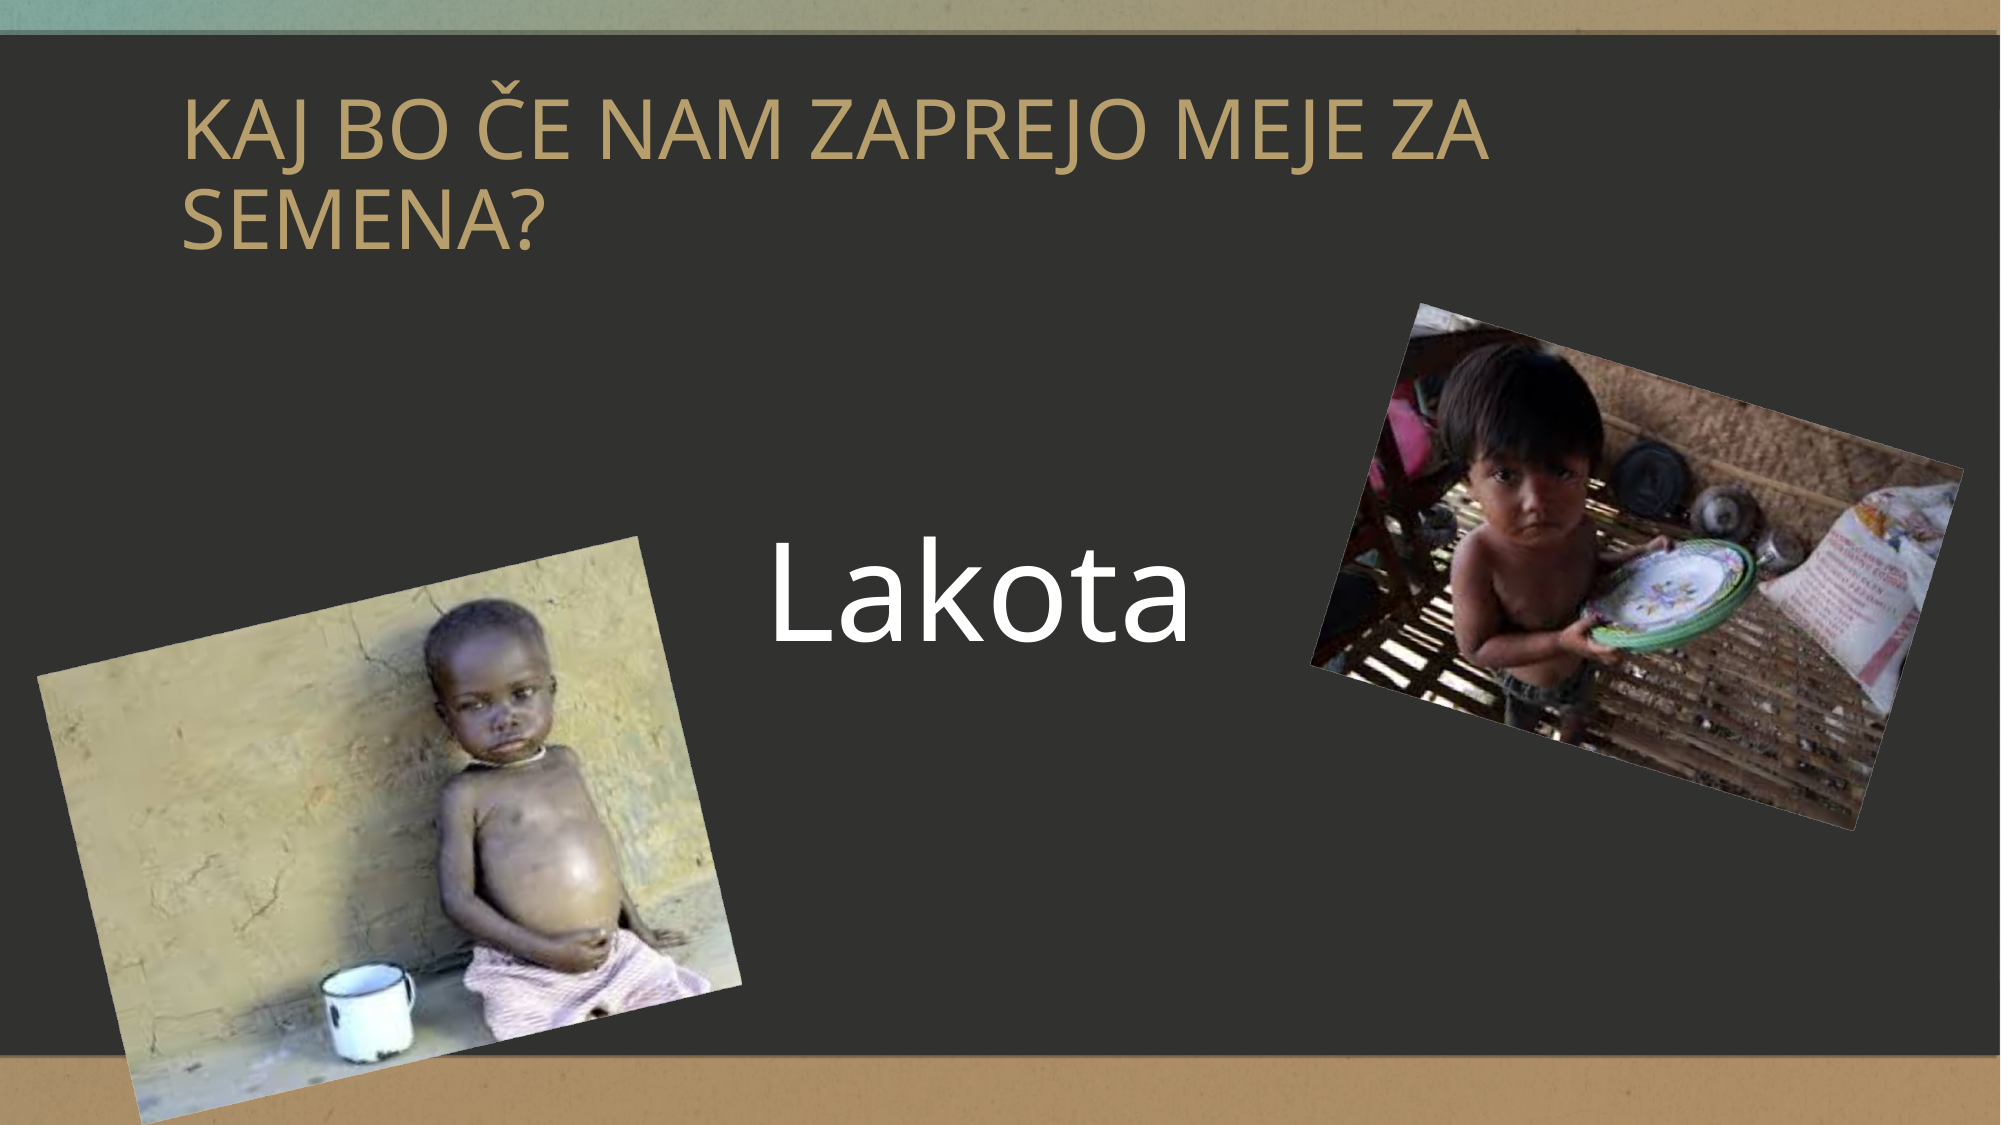

# KAJ BO ČE NAM ZAPREJO MEJE ZA SEMENA?
 Lakota